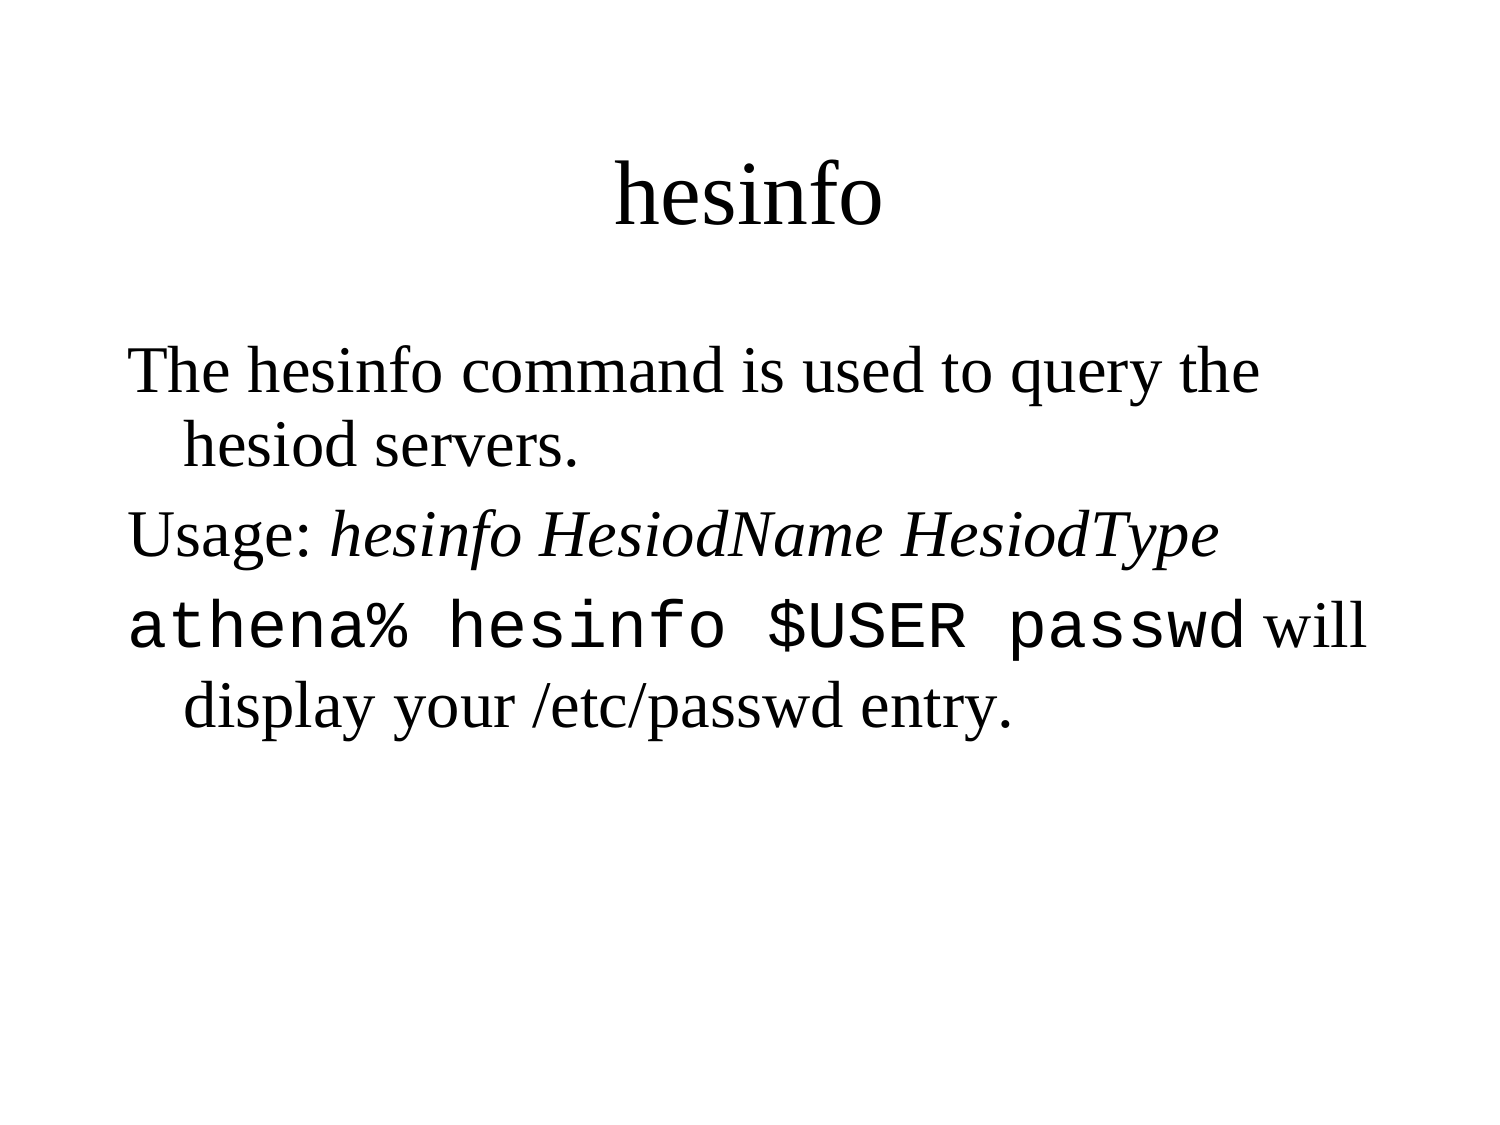

# hesinfo
The hesinfo command is used to query the hesiod servers.
Usage: hesinfo HesiodName HesiodType
athena% hesinfo $USER passwd will display your /etc/passwd entry.